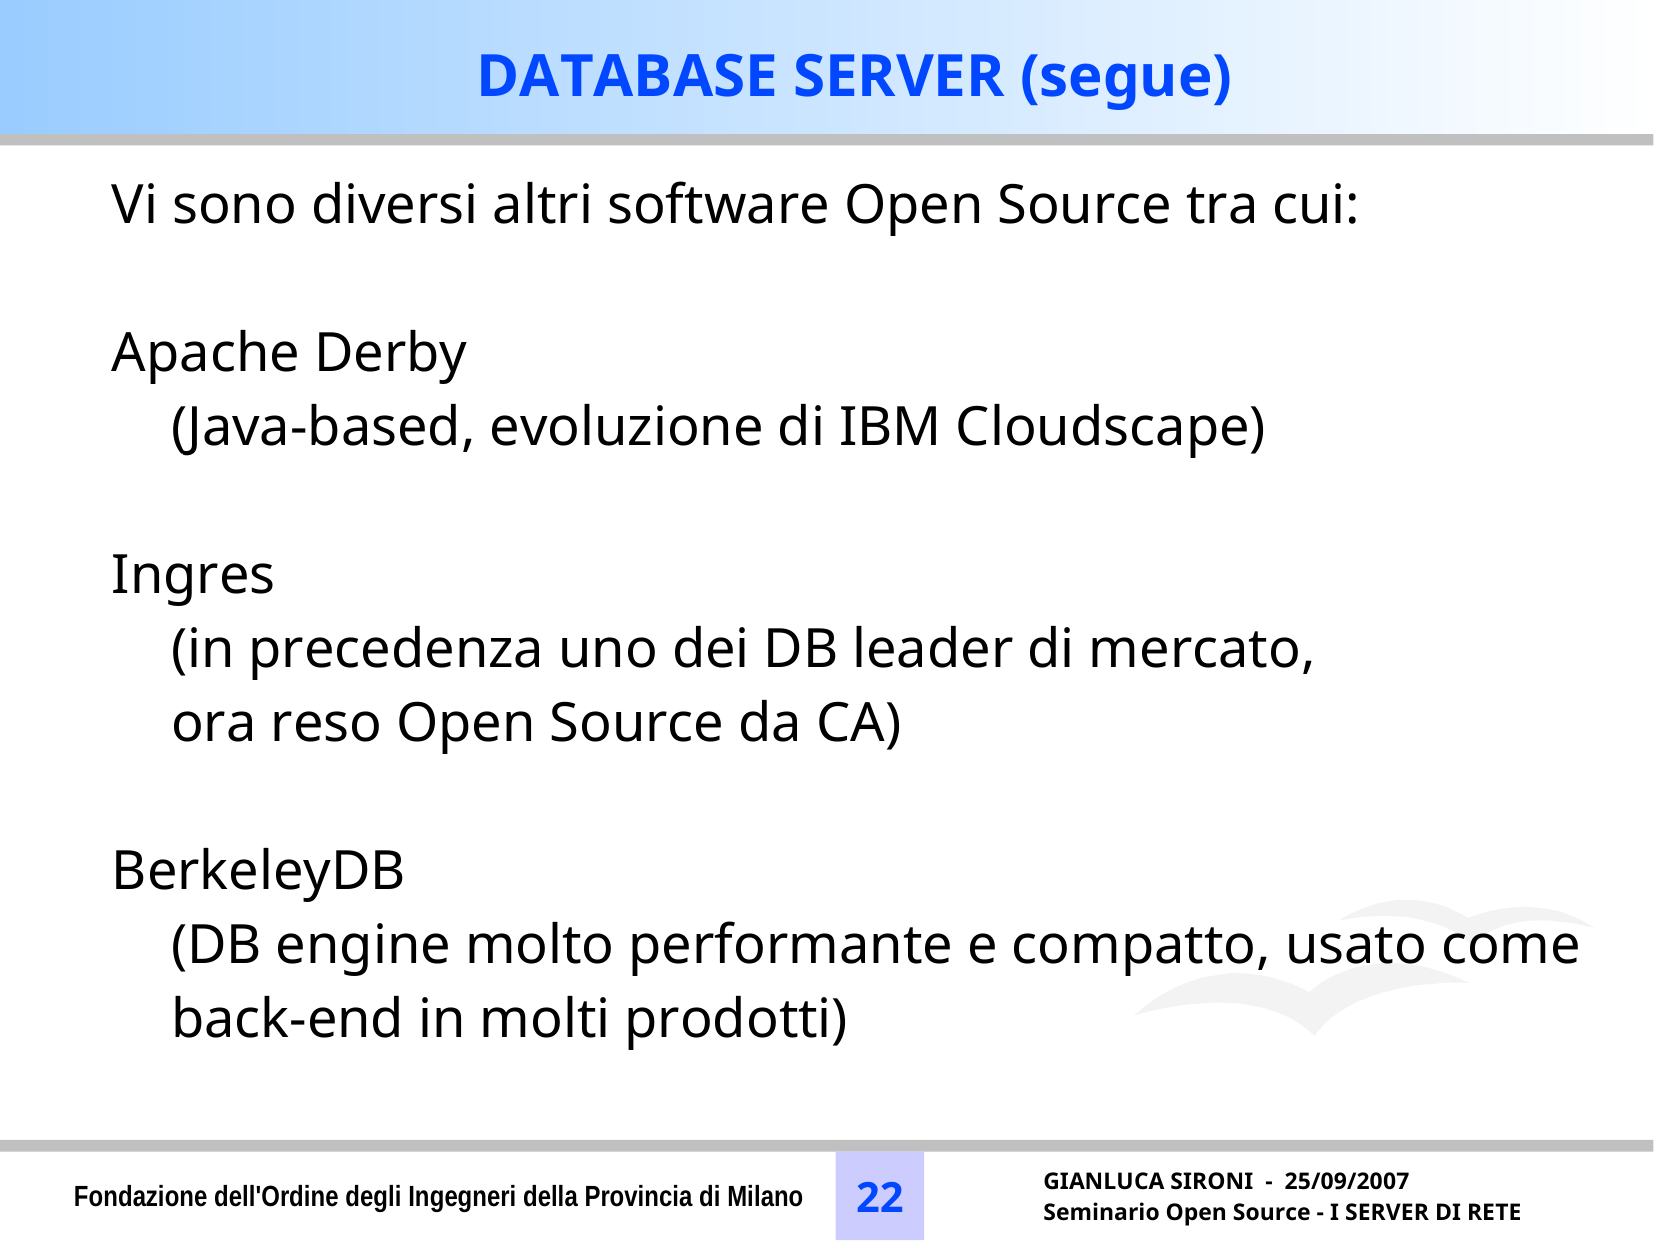

# DATABASE SERVER (segue)
Vi sono diversi altri software Open Source tra cui:
Apache Derby
(Java-based, evoluzione di IBM Cloudscape)
Ingres
(in precedenza uno dei DB leader di mercato,
ora reso Open Source da CA)
BerkeleyDB
(DB engine molto performante e compatto, usato come back-end in molti prodotti)